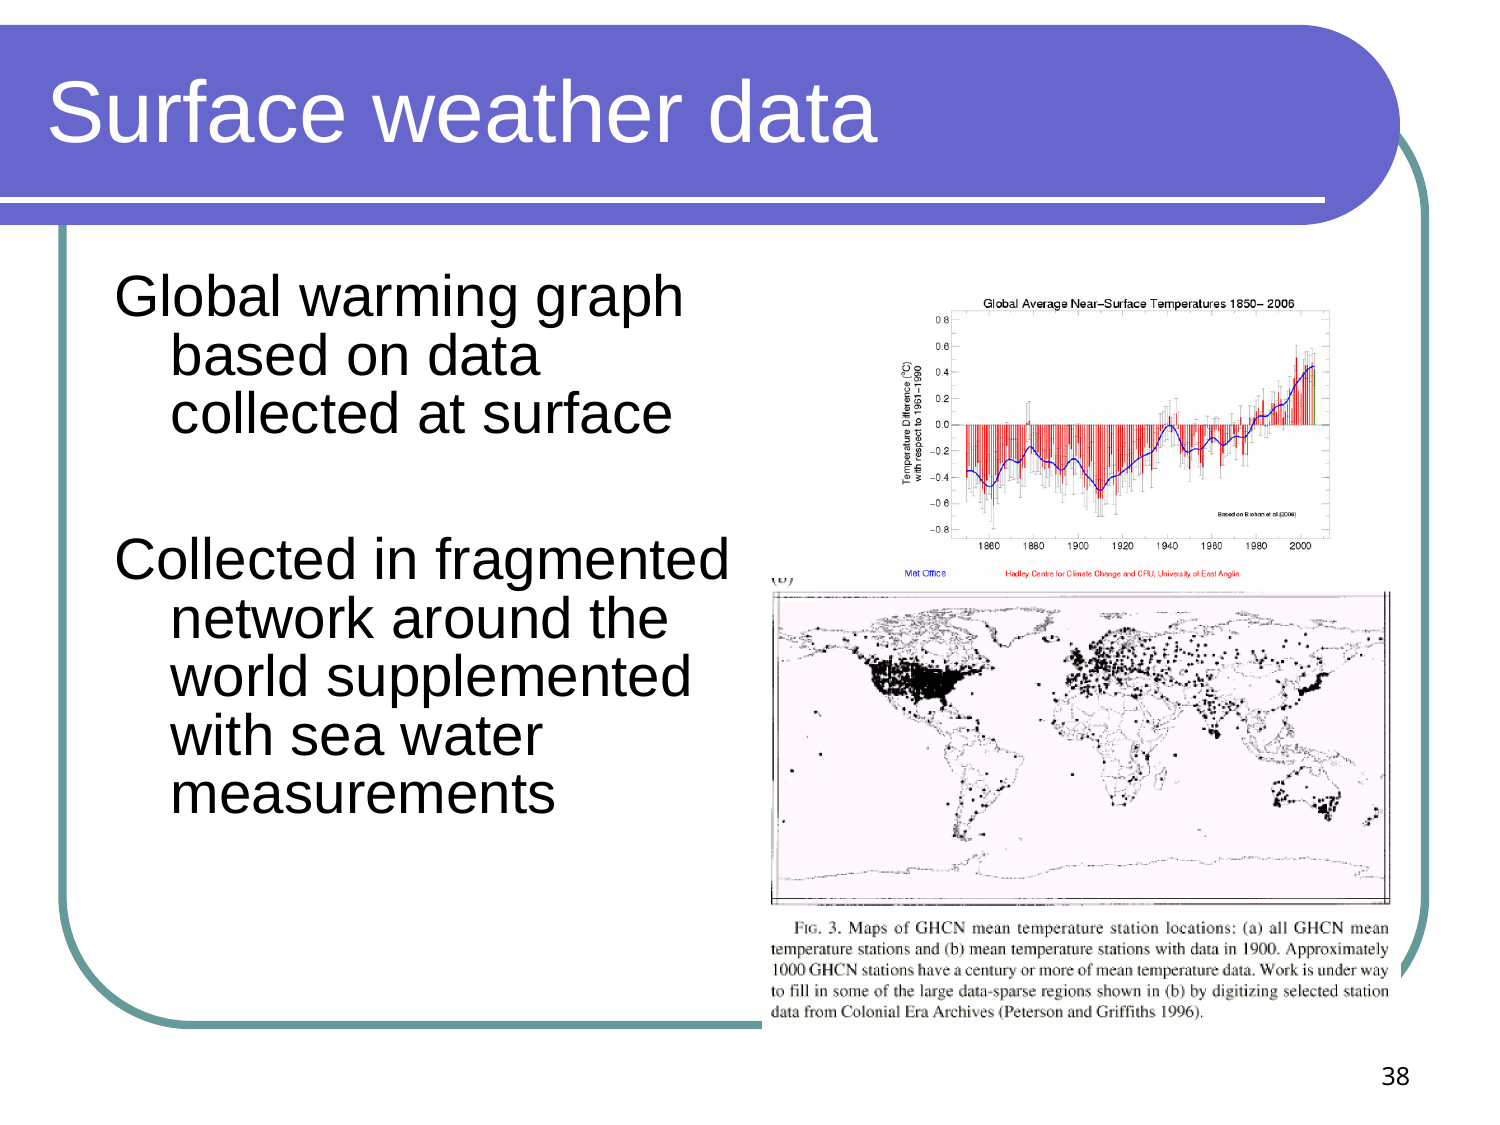

# Surface weather data
Global warming graph based on data collected at surface
Collected in fragmented network around the world supplemented with sea water measurements
38